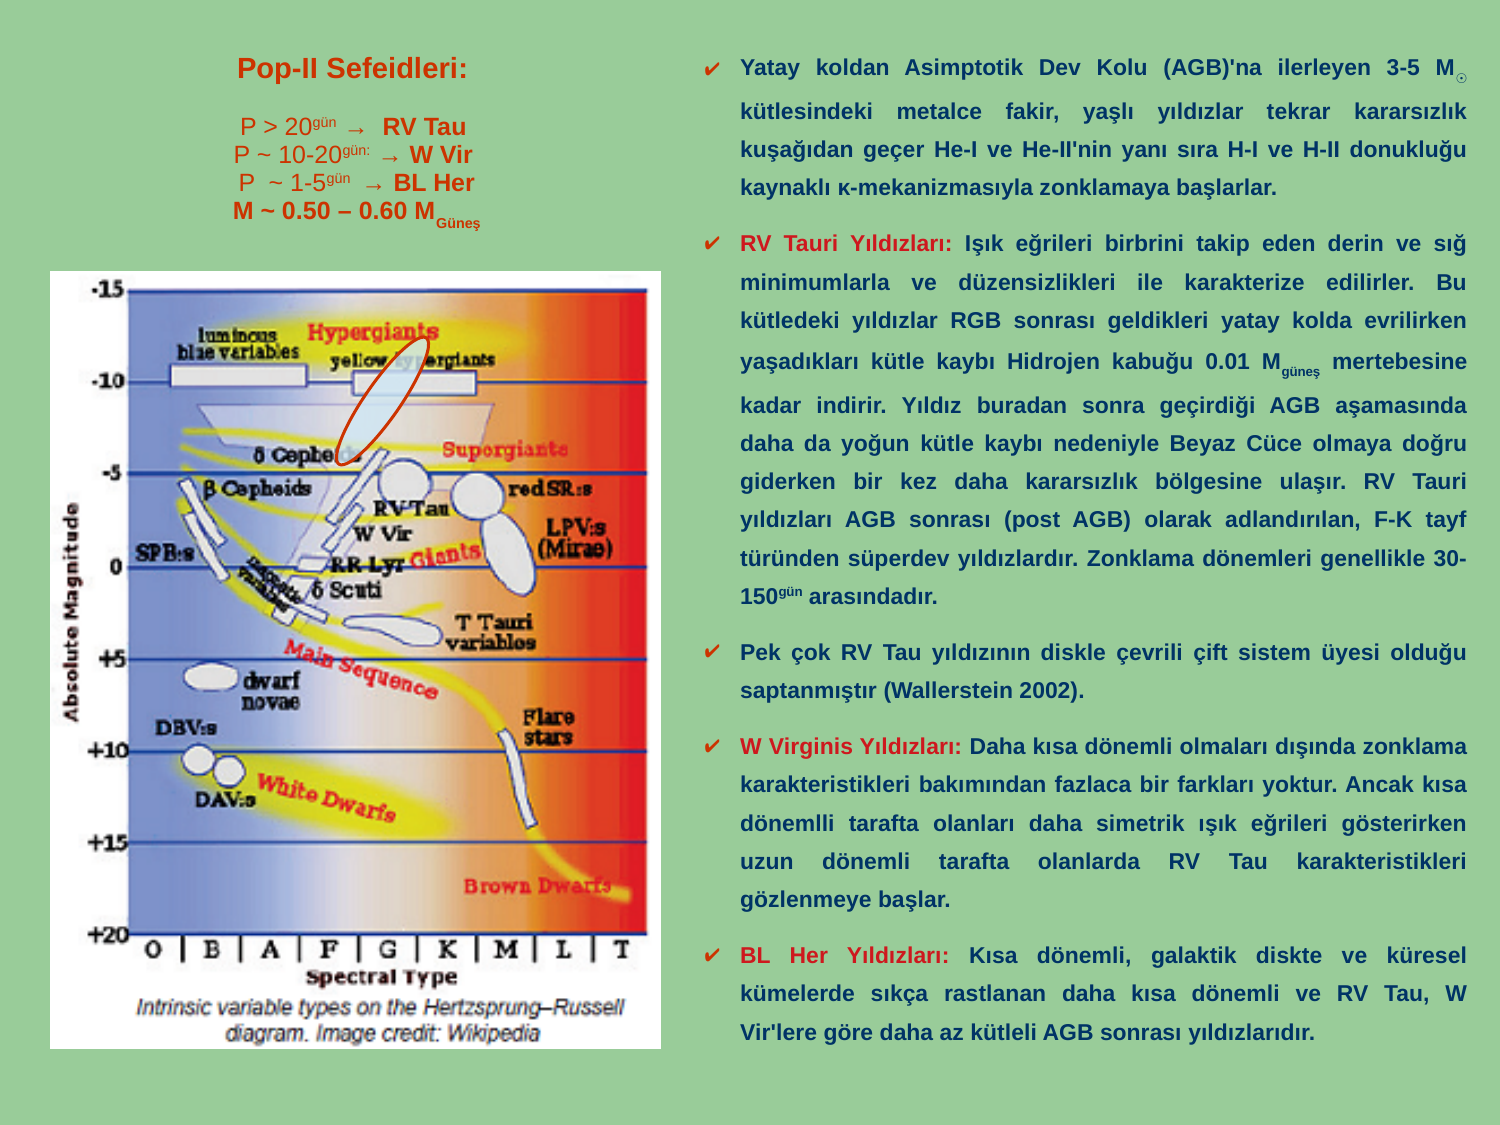

Yatay koldan Asimptotik Dev Kolu (AGB)'na ilerleyen 3-5 M☉ kütlesindeki metalce fakir, yaşlı yıldızlar tekrar kararsızlık kuşağıdan geçer He-I ve He-II'nin yanı sıra H-I ve H-II donukluğu kaynaklı κ-mekanizmasıyla zonklamaya başlarlar.
RV Tauri Yıldızları: Işık eğrileri birbrini takip eden derin ve sığ minimumlarla ve düzensizlikleri ile karakterize edilirler. Bu kütledeki yıldızlar RGB sonrası geldikleri yatay kolda evrilirken yaşadıkları kütle kaybı Hidrojen kabuğu 0.01 Mgüneş mertebesine kadar indirir. Yıldız buradan sonra geçirdiği AGB aşamasında daha da yoğun kütle kaybı nedeniyle Beyaz Cüce olmaya doğru giderken bir kez daha kararsızlık bölgesine ulaşır. RV Tauri yıldızları AGB sonrası (post AGB) olarak adlandırılan, F-K tayf türünden süperdev yıldızlardır. Zonklama dönemleri genellikle 30-150gün arasındadır.
Pek çok RV Tau yıldızının diskle çevrili çift sistem üyesi olduğu saptanmıştır (Wallerstein 2002).
W Virginis Yıldızları: Daha kısa dönemli olmaları dışında zonklama karakteristikleri bakımından fazlaca bir farkları yoktur. Ancak kısa dönemlli tarafta olanları daha simetrik ışık eğrileri gösterirken uzun dönemli tarafta olanlarda RV Tau karakteristikleri gözlenmeye başlar.
BL Her Yıldızları: Kısa dönemli, galaktik diskte ve küresel kümelerde sıkça rastlanan daha kısa dönemli ve RV Tau, W Vir'lere göre daha az kütleli AGB sonrası yıldızlarıdır.
Pop-II Sefeidleri:
P > 20gün → RV Tau
P ~ 10-20gün: → W Vir
P ~ 1-5gün → BL Her
M ~ 0.50 – 0.60 MGüneş